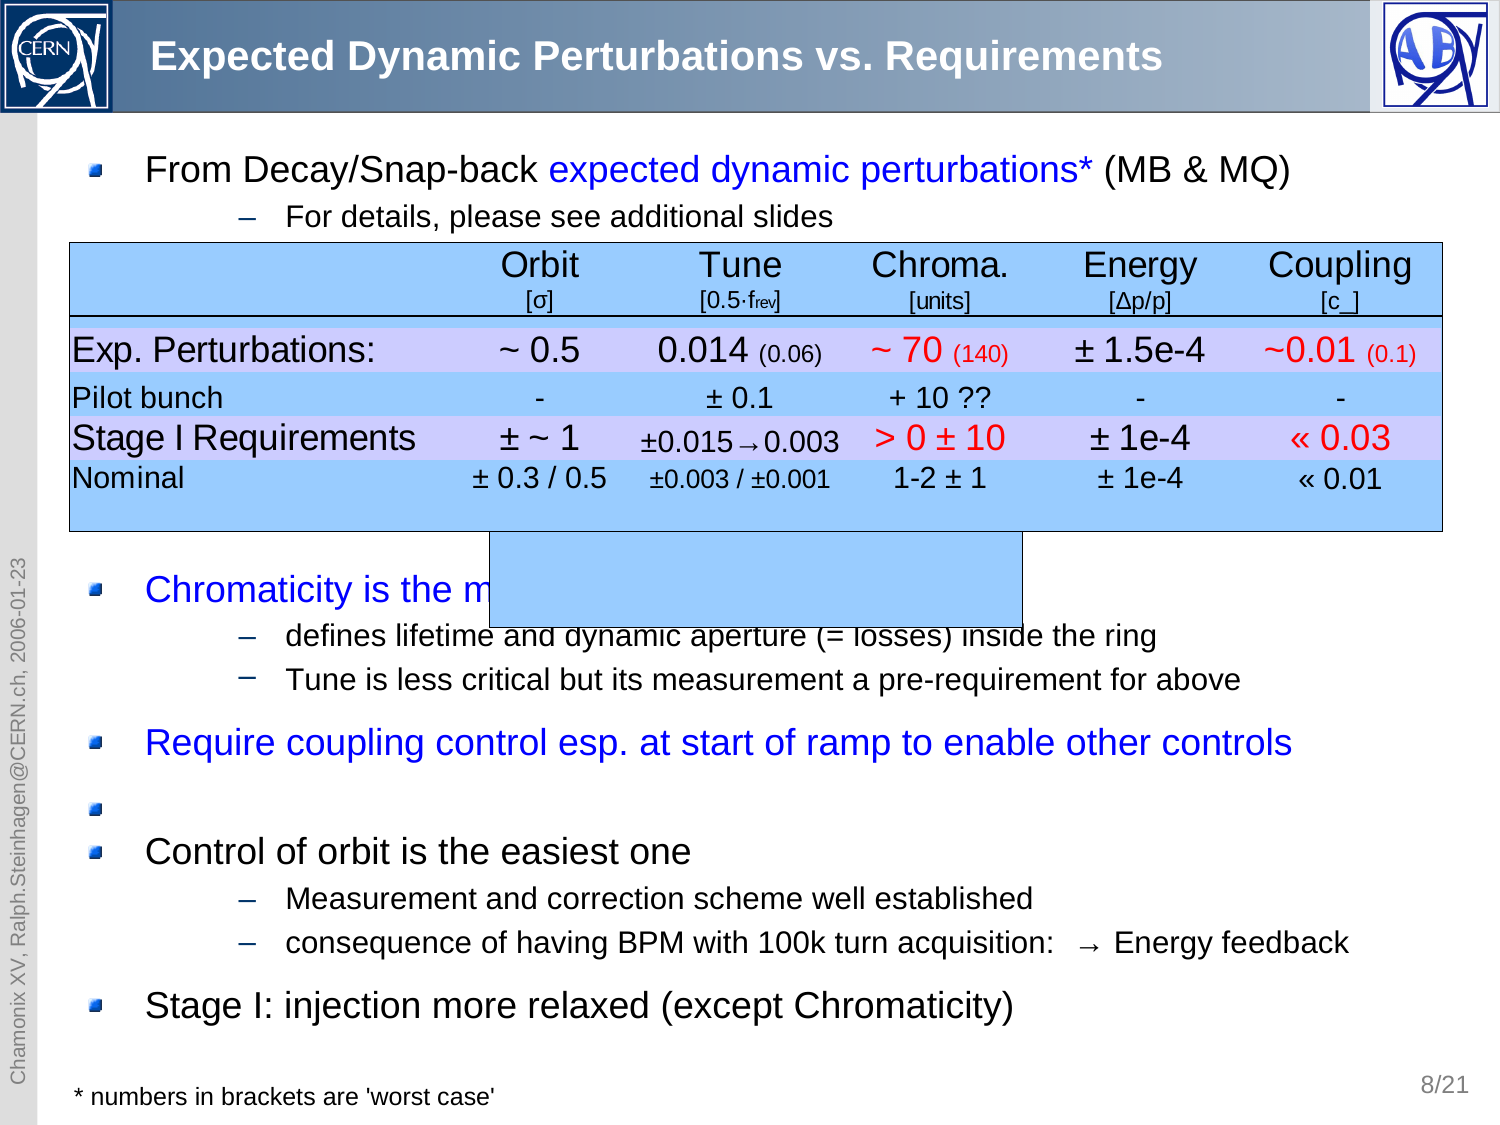

# Expected Dynamic Perturbations vs. Requirements
From Decay/Snap-back expected dynamic perturbations* (MB & MQ)
For details, please see additional slides
Chromaticity is the most critical parameter to control
defines lifetime and dynamic aperture (= losses) inside the ring
Tune is less critical but its measurement a pre-requirement for above
Require coupling control esp. at start of ramp to enable other controls
Control of orbit is the easiest one
Measurement and correction scheme well established
consequence of having BPM with 100k turn acquisition: → Energy feedback
Stage I: injection more relaxed (except Chromaticity)
* numbers in brackets are 'worst case'